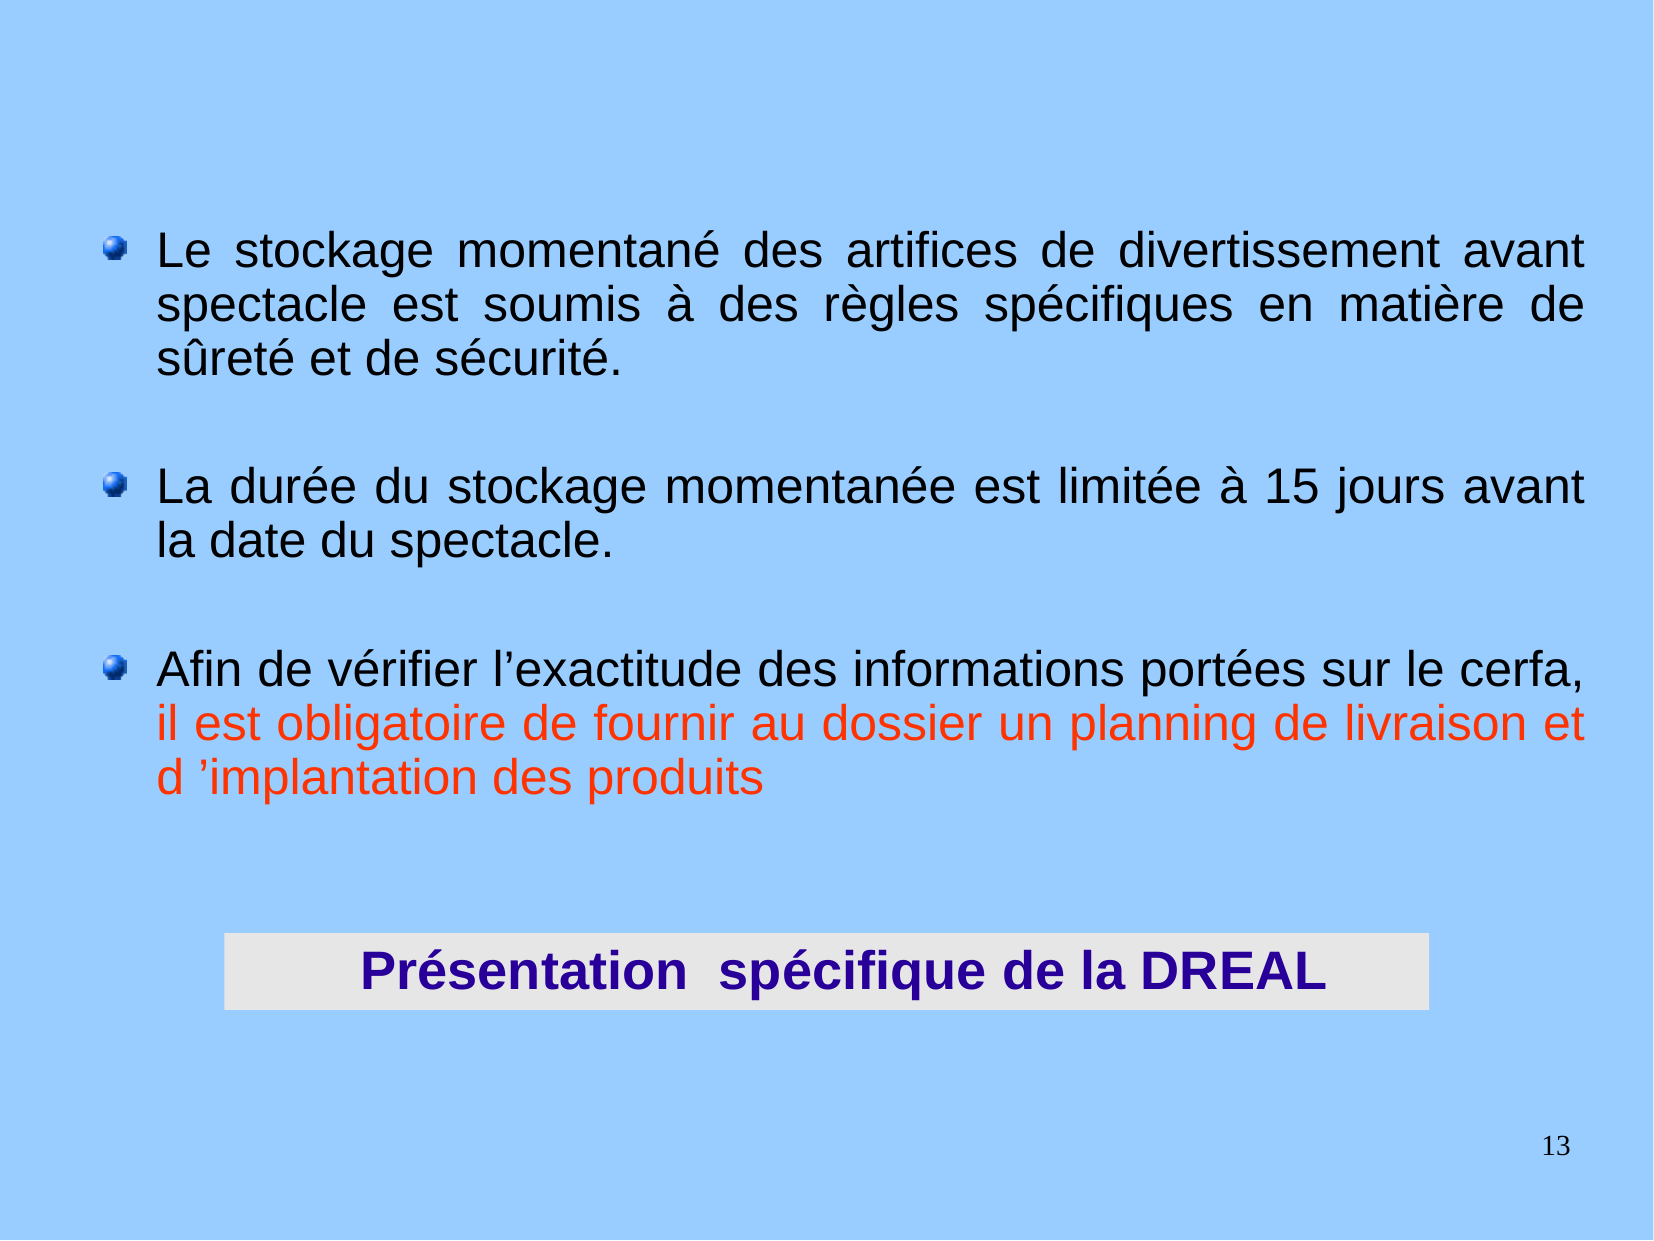

# Le stockage momentané des artifices de divertissement avant spectacle est soumis à des règles spécifiques en matière de sûreté et de sécurité.
La durée du stockage momentanée est limitée à 15 jours avant la date du spectacle.
Afin de vérifier l’exactitude des informations portées sur le cerfa, il est obligatoire de fournir au dossier un planning de livraison et d ’implantation des produits
Présentation spécifique de la DREAL
13